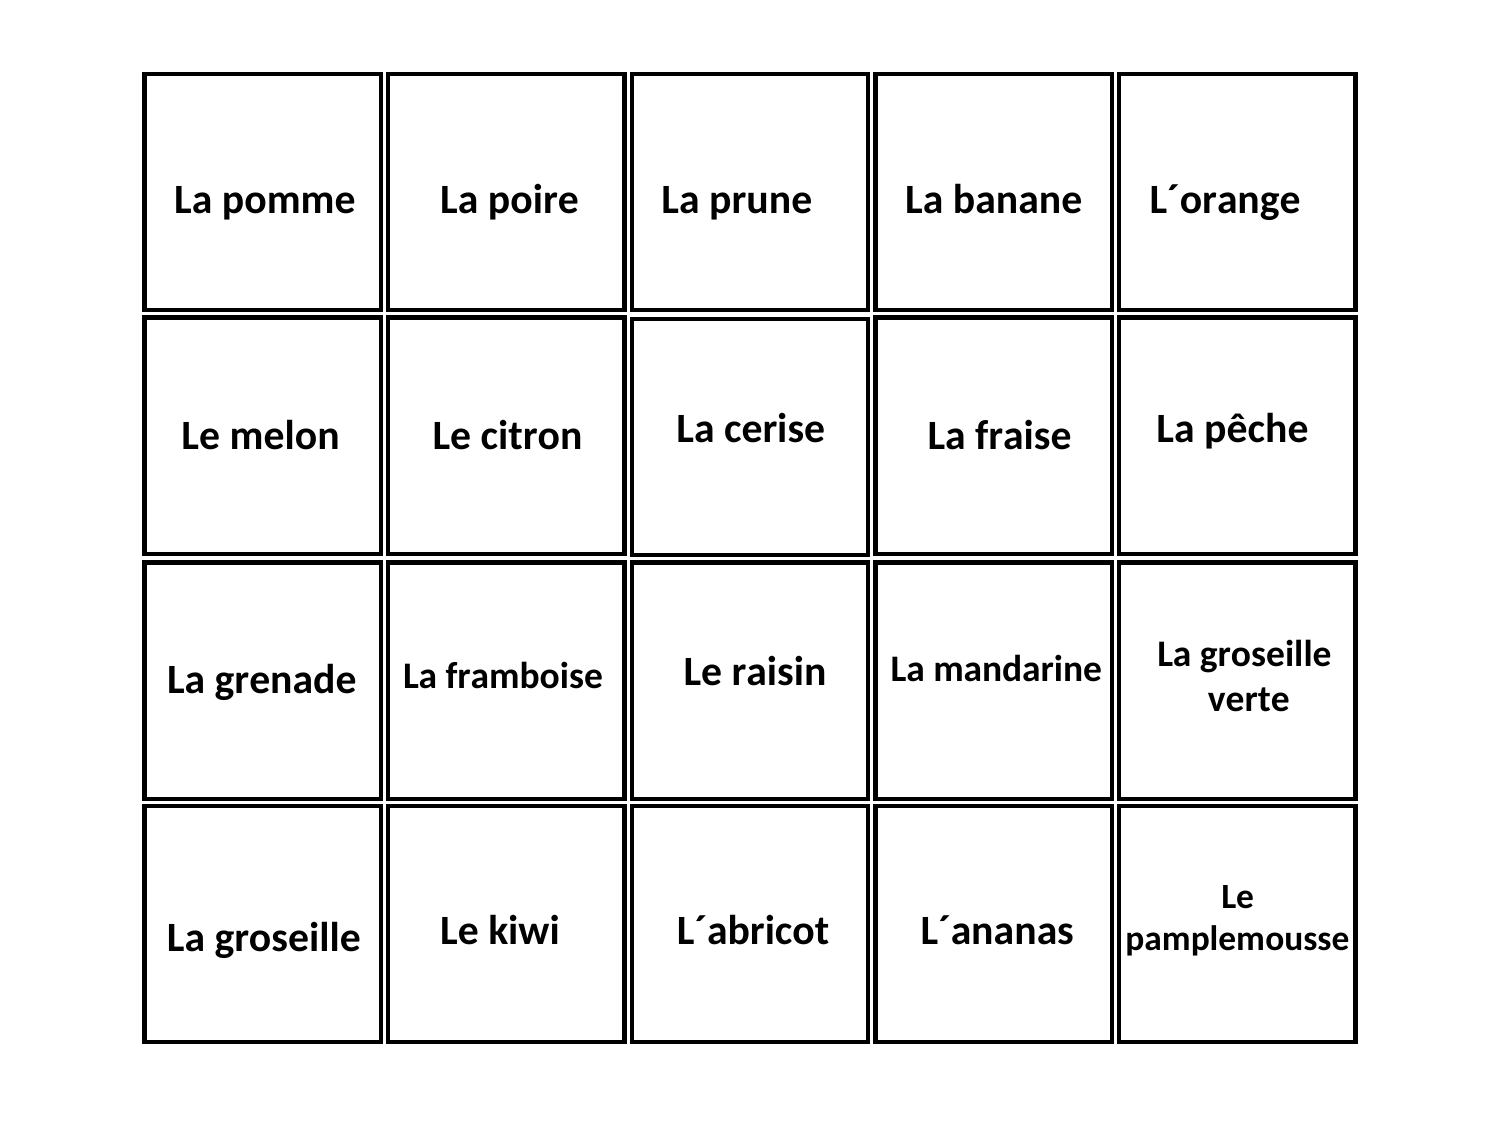

La pomme
La poire
La prune
La banane
L´orange
La cerise
La pêche
Le melon
Le citron
La fraise
La groseille
 verte
Le raisin
La mandarine
La grenade
La framboise
Le
pamplemousse
Le kiwi
L´abricot
L´ananas
La groseille